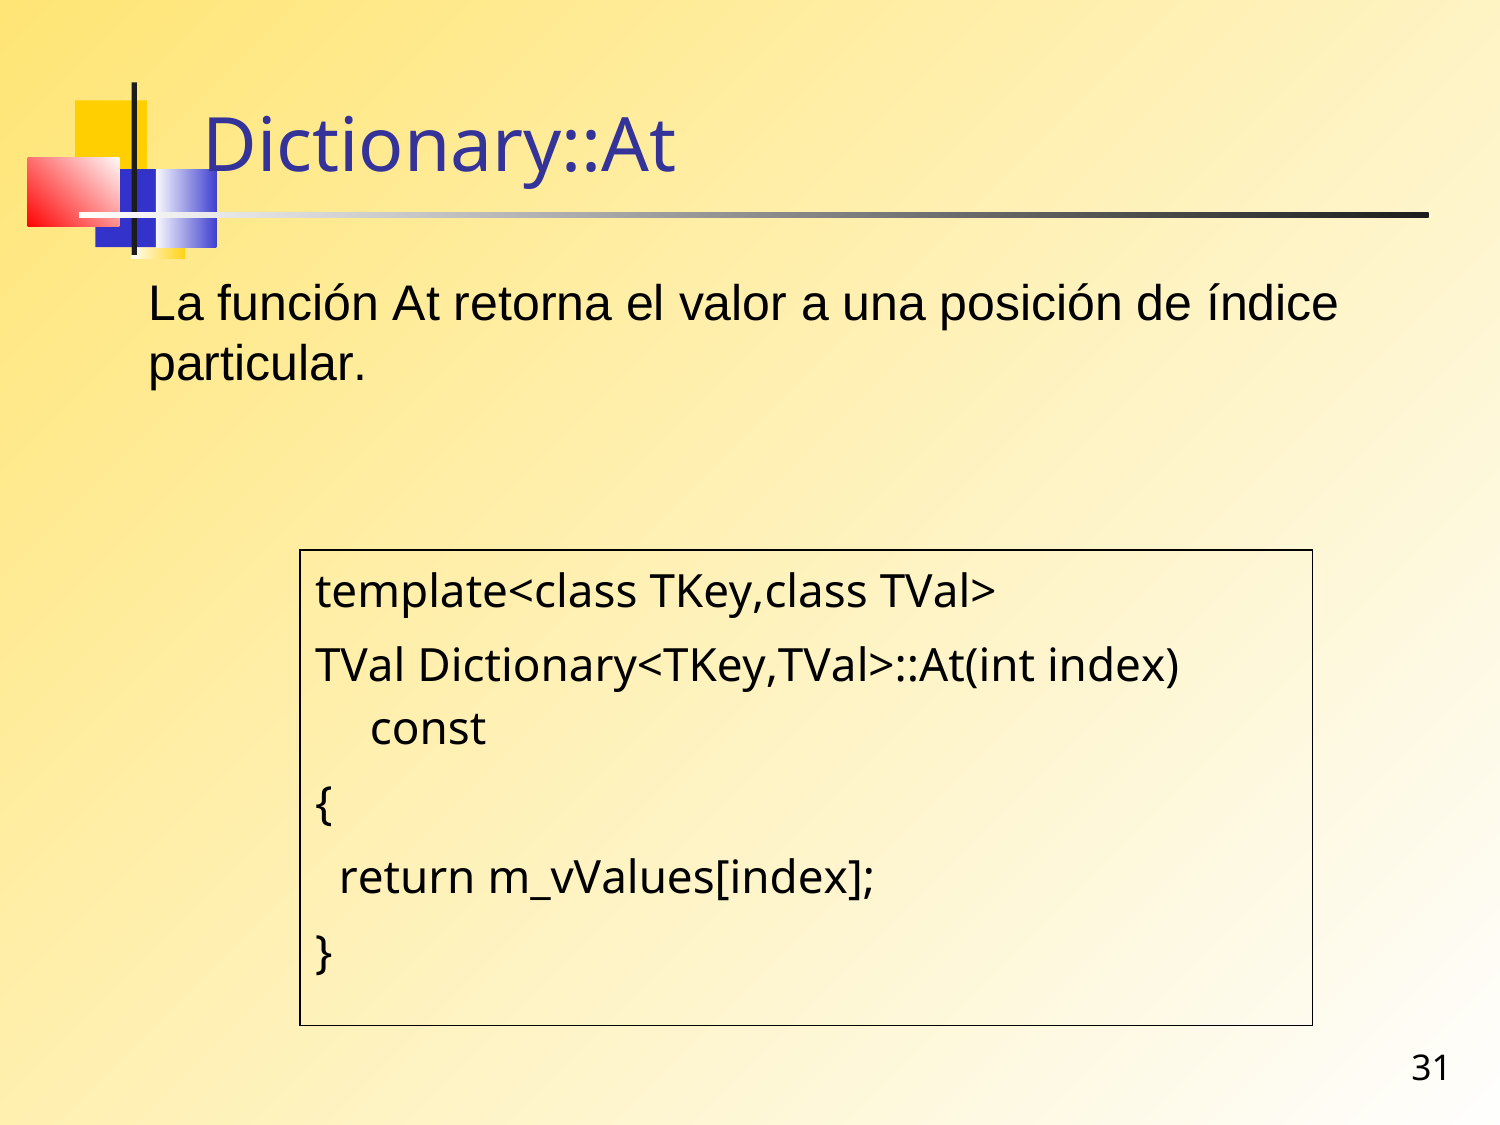

# Dictionary::At
La función At retorna el valor a una posición de índice particular.
template<class TKey,class TVal>
TVal Dictionary<TKey,TVal>::At(int index) const
{
 return m_vValues[index];
}
31